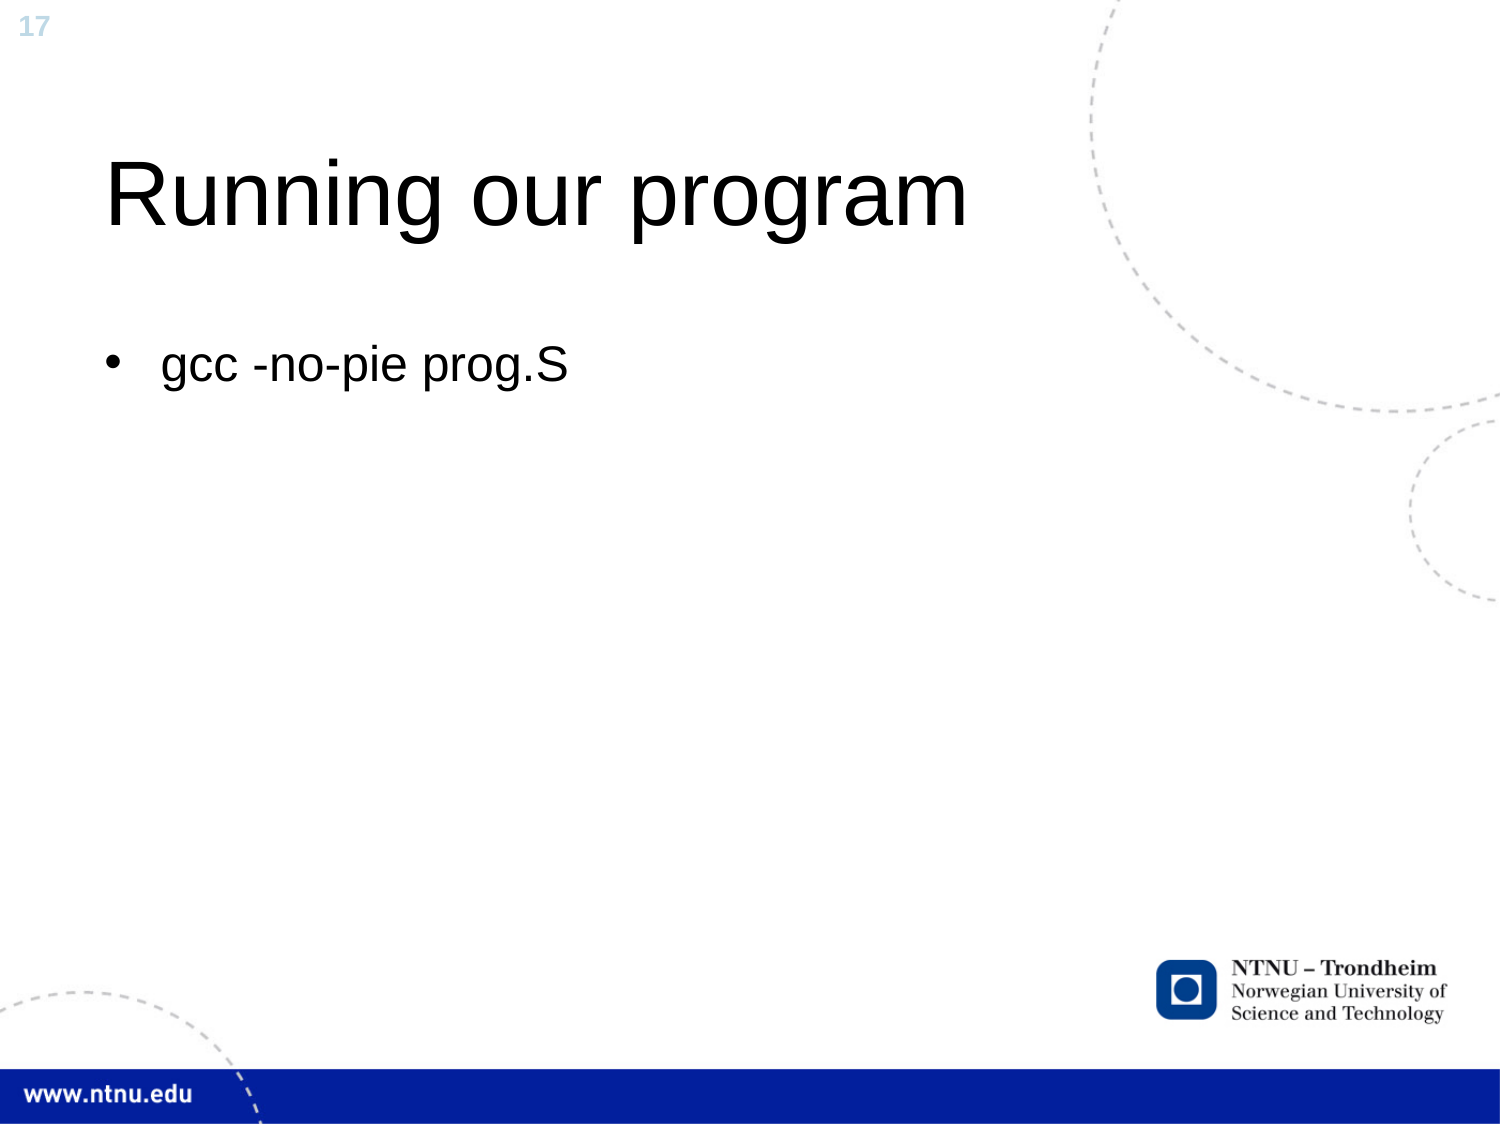

# Running our program
gcc -no-pie prog.S